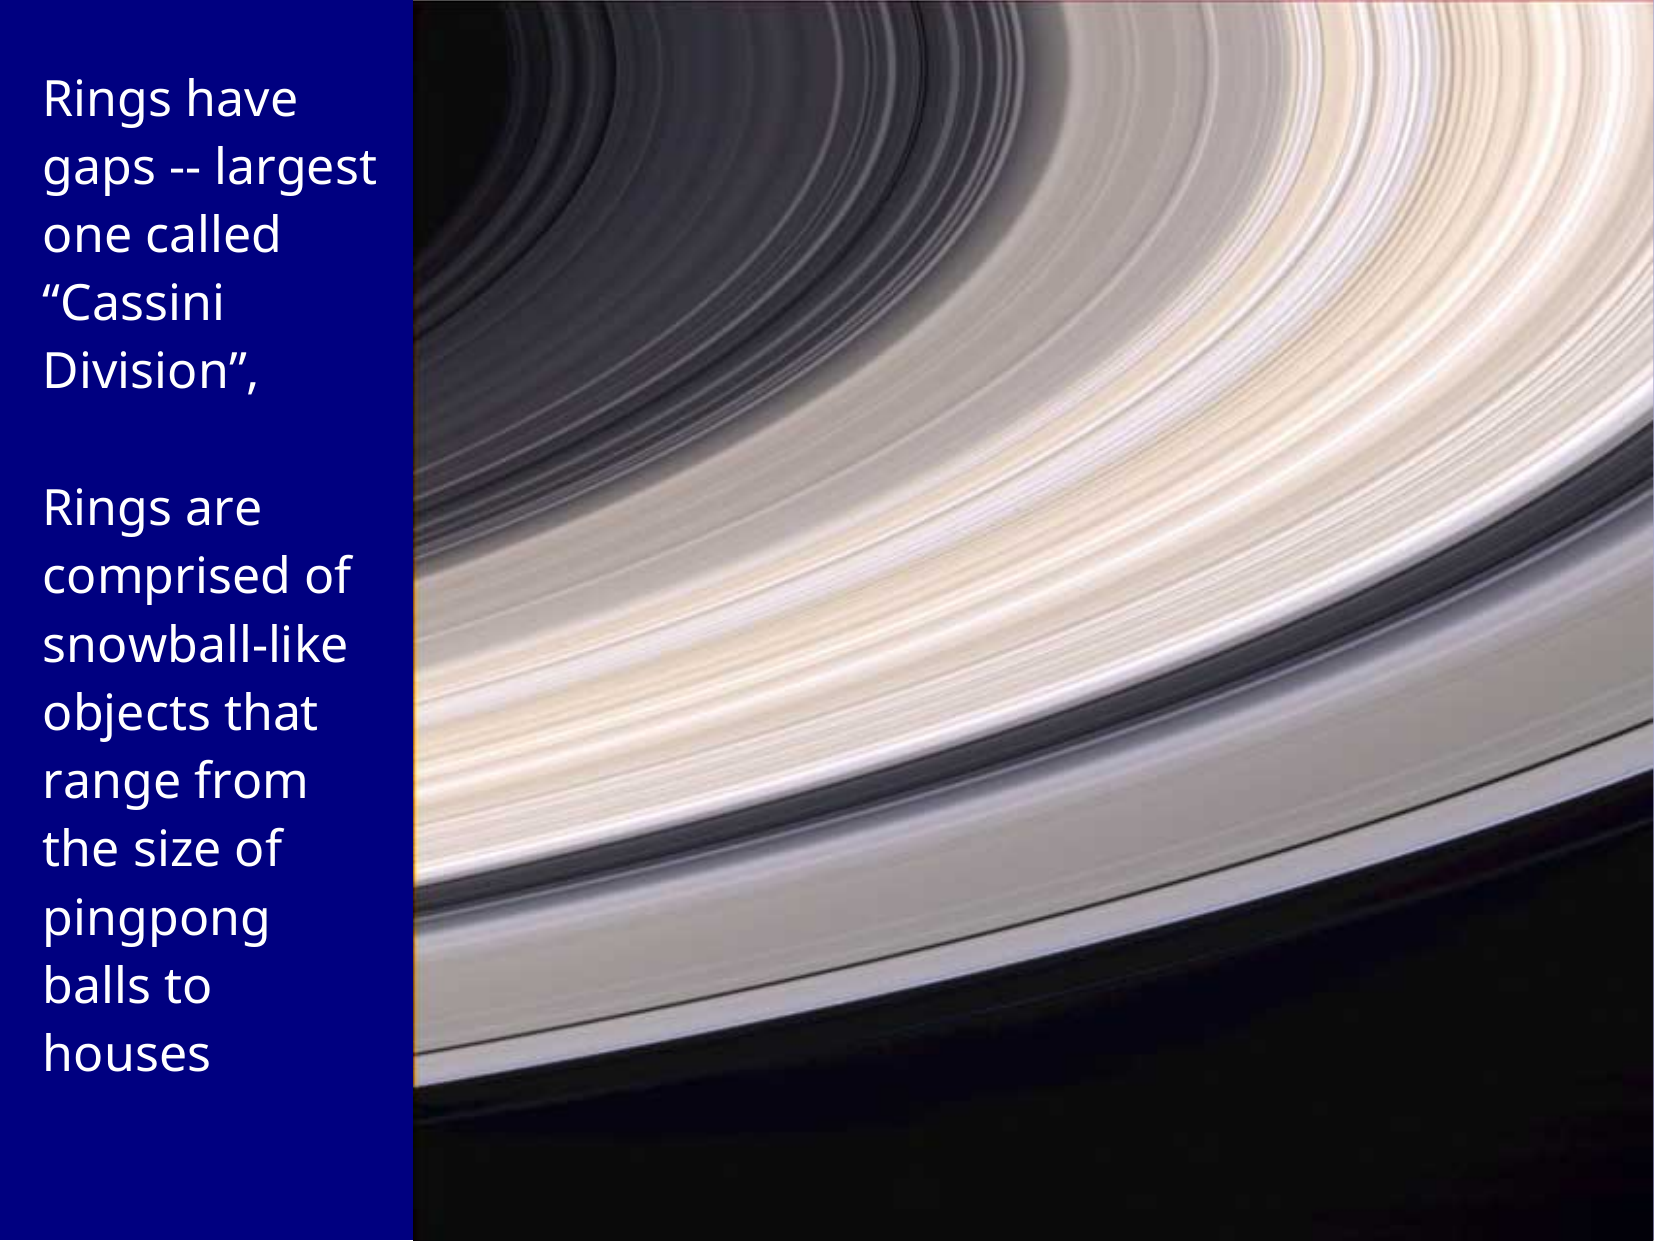

Rings have gaps -- largest one called “Cassini Division”,
Rings are comprised of snowball-like objects that range from the size of pingpong balls to houses